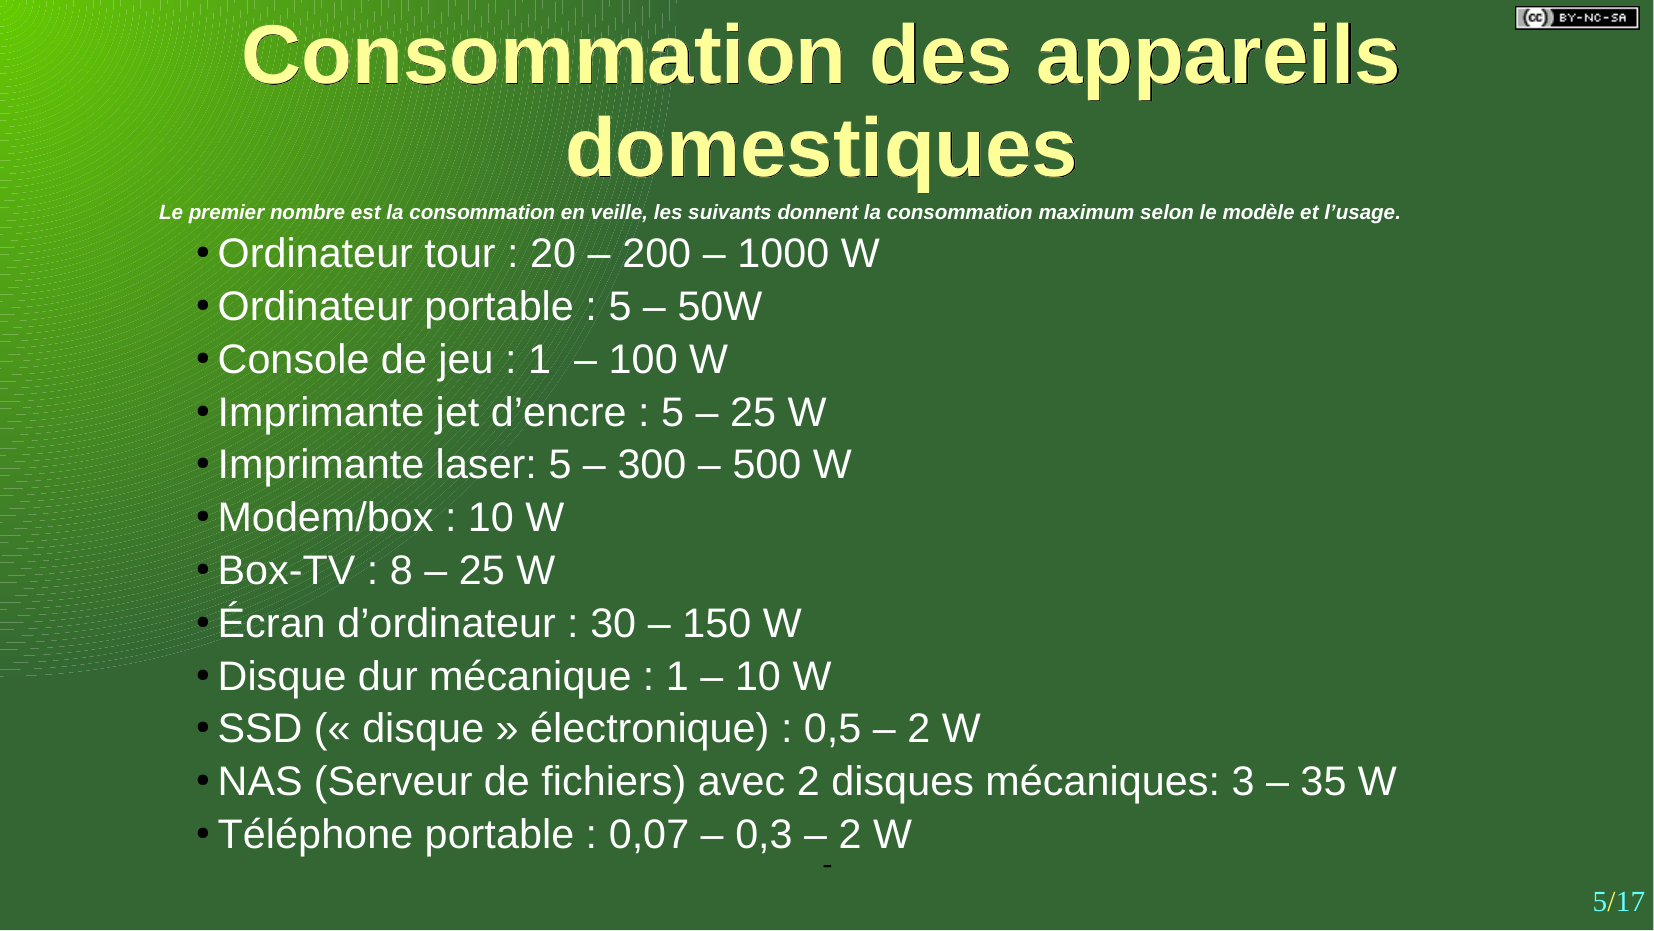

# Consommation des appareils domestiques
Le premier nombre est la consommation en veille, les suivants donnent la consommation maximum selon le modèle et l’usage.
Ordinateur tour : 20 – 200 – 1000 W
Ordinateur portable : 5 – 50W
Console de jeu : 1 – 100 W
Imprimante jet d’encre : 5 – 25 W
Imprimante laser: 5 – 300 – 500 W
Modem/box : 10 W
Box-TV : 8 – 25 W
Écran d’ordinateur : 30 – 150 W
Disque dur mécanique : 1 – 10 W
SSD (« disque » électronique) : 0,5 – 2 W
NAS (Serveur de fichiers) avec 2 disques mécaniques: 3 – 35 W
Téléphone portable : 0,07 – 0,3 – 2 W
-
5